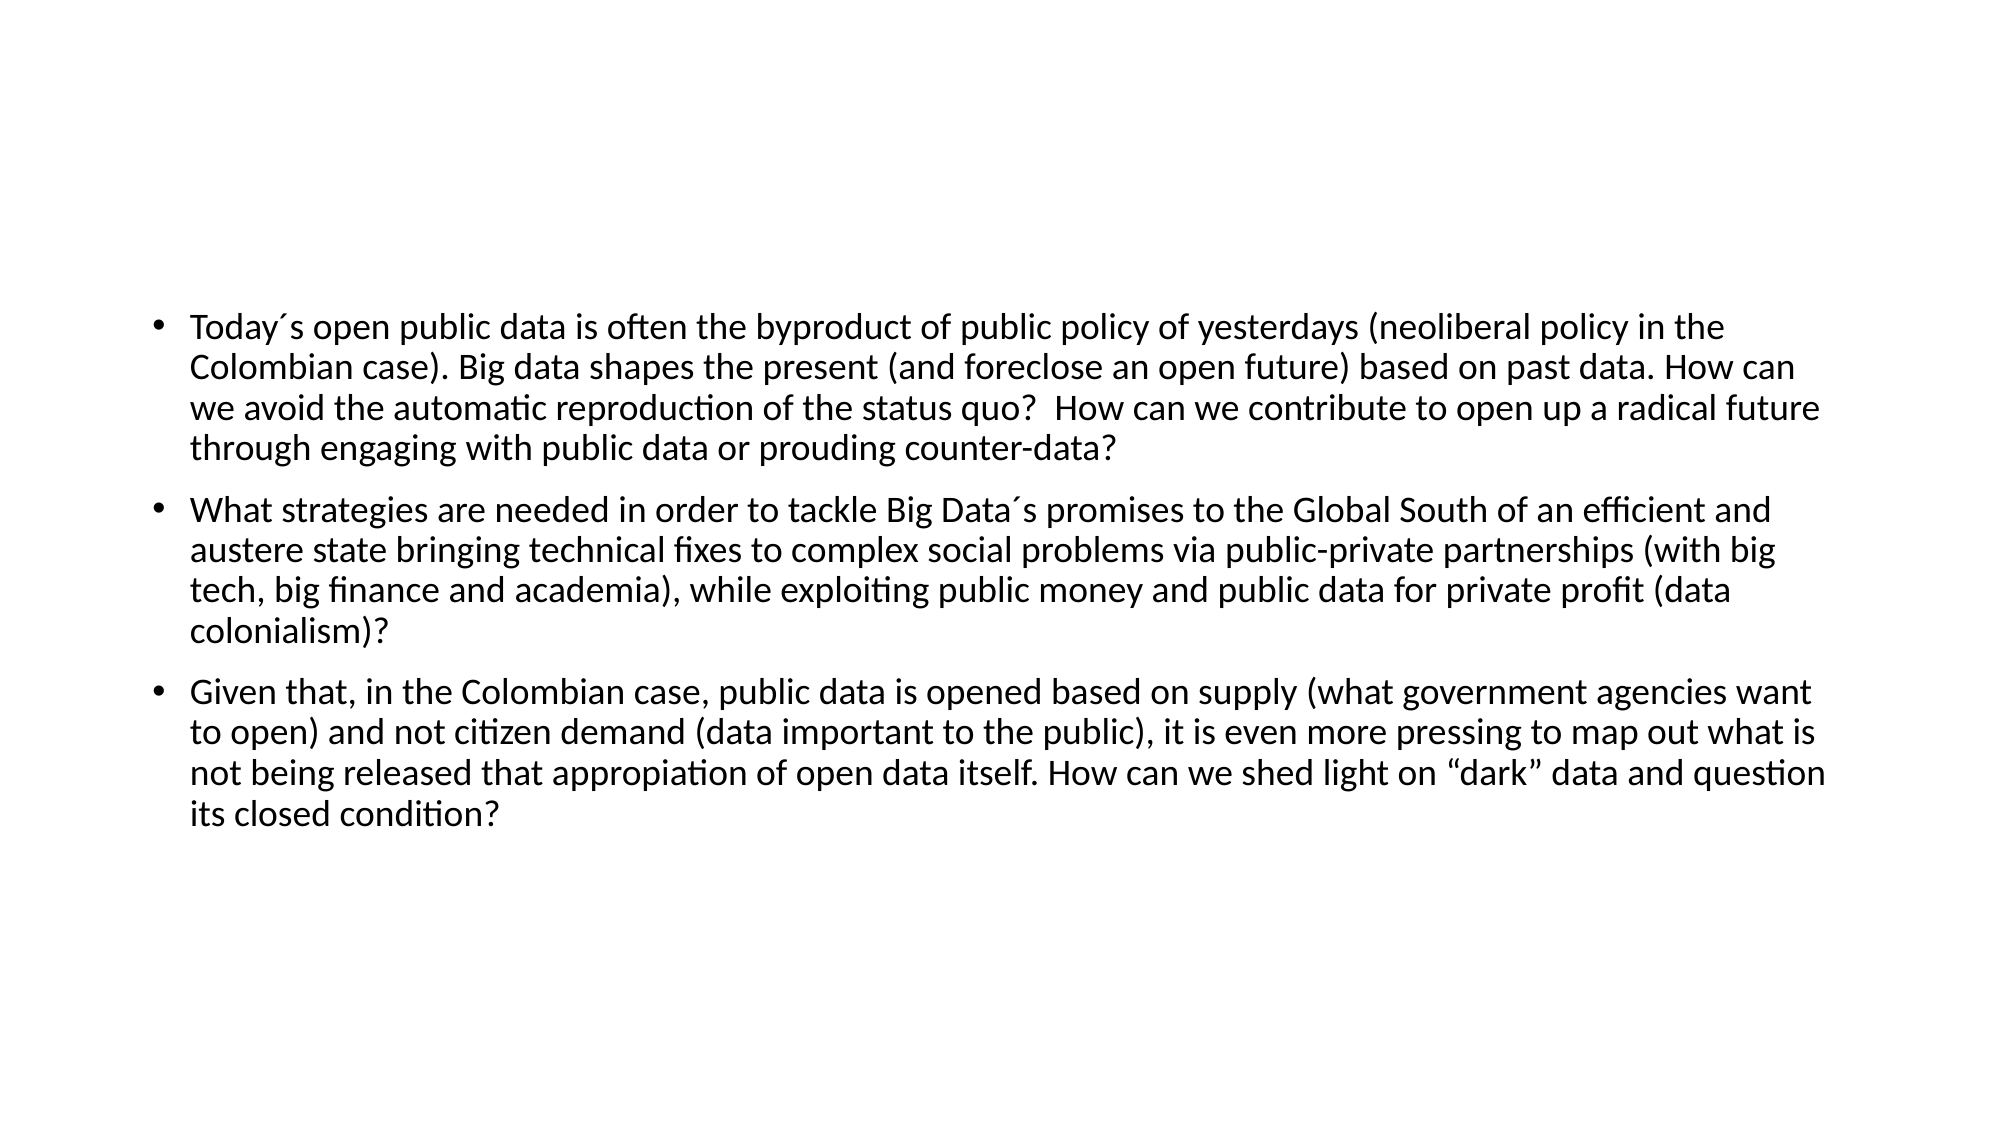

#
Today´s open public data is often the byproduct of public policy of yesterdays (neoliberal policy in the Colombian case). Big data shapes the present (and foreclose an open future) based on past data. How can we avoid the automatic reproduction of the status quo? How can we contribute to open up a radical future through engaging with public data or prouding counter-data?
What strategies are needed in order to tackle Big Data´s promises to the Global South of an efficient and austere state bringing technical fixes to complex social problems via public-private partnerships (with big tech, big finance and academia), while exploiting public money and public data for private profit (data colonialism)?
Given that, in the Colombian case, public data is opened based on supply (what government agencies want to open) and not citizen demand (data important to the public), it is even more pressing to map out what is not being released that appropiation of open data itself. How can we shed light on “dark” data and question its closed condition?